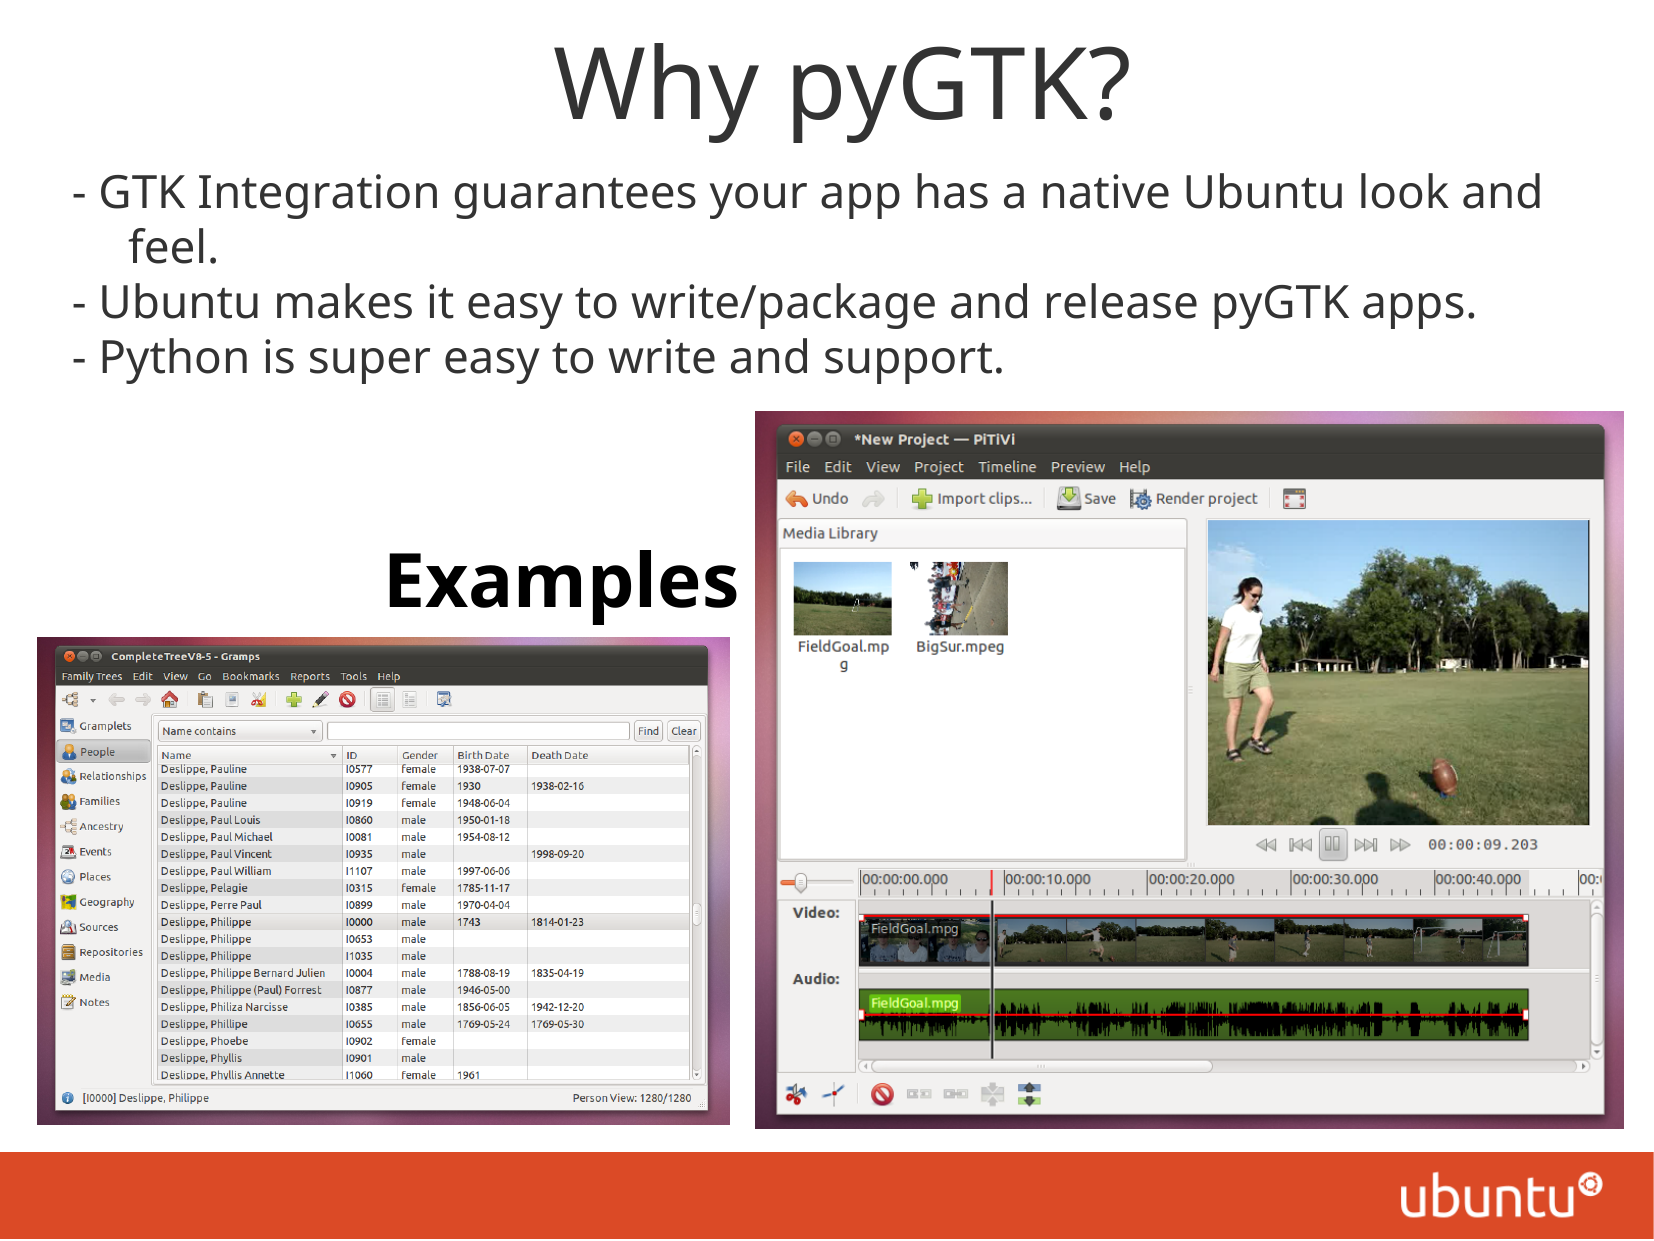

# Why pyGTK?
- GTK Integration guarantees your app has a native Ubuntu look and feel.
- Ubuntu makes it easy to write/package and release pyGTK apps.
- Python is super easy to write and support.
Examples